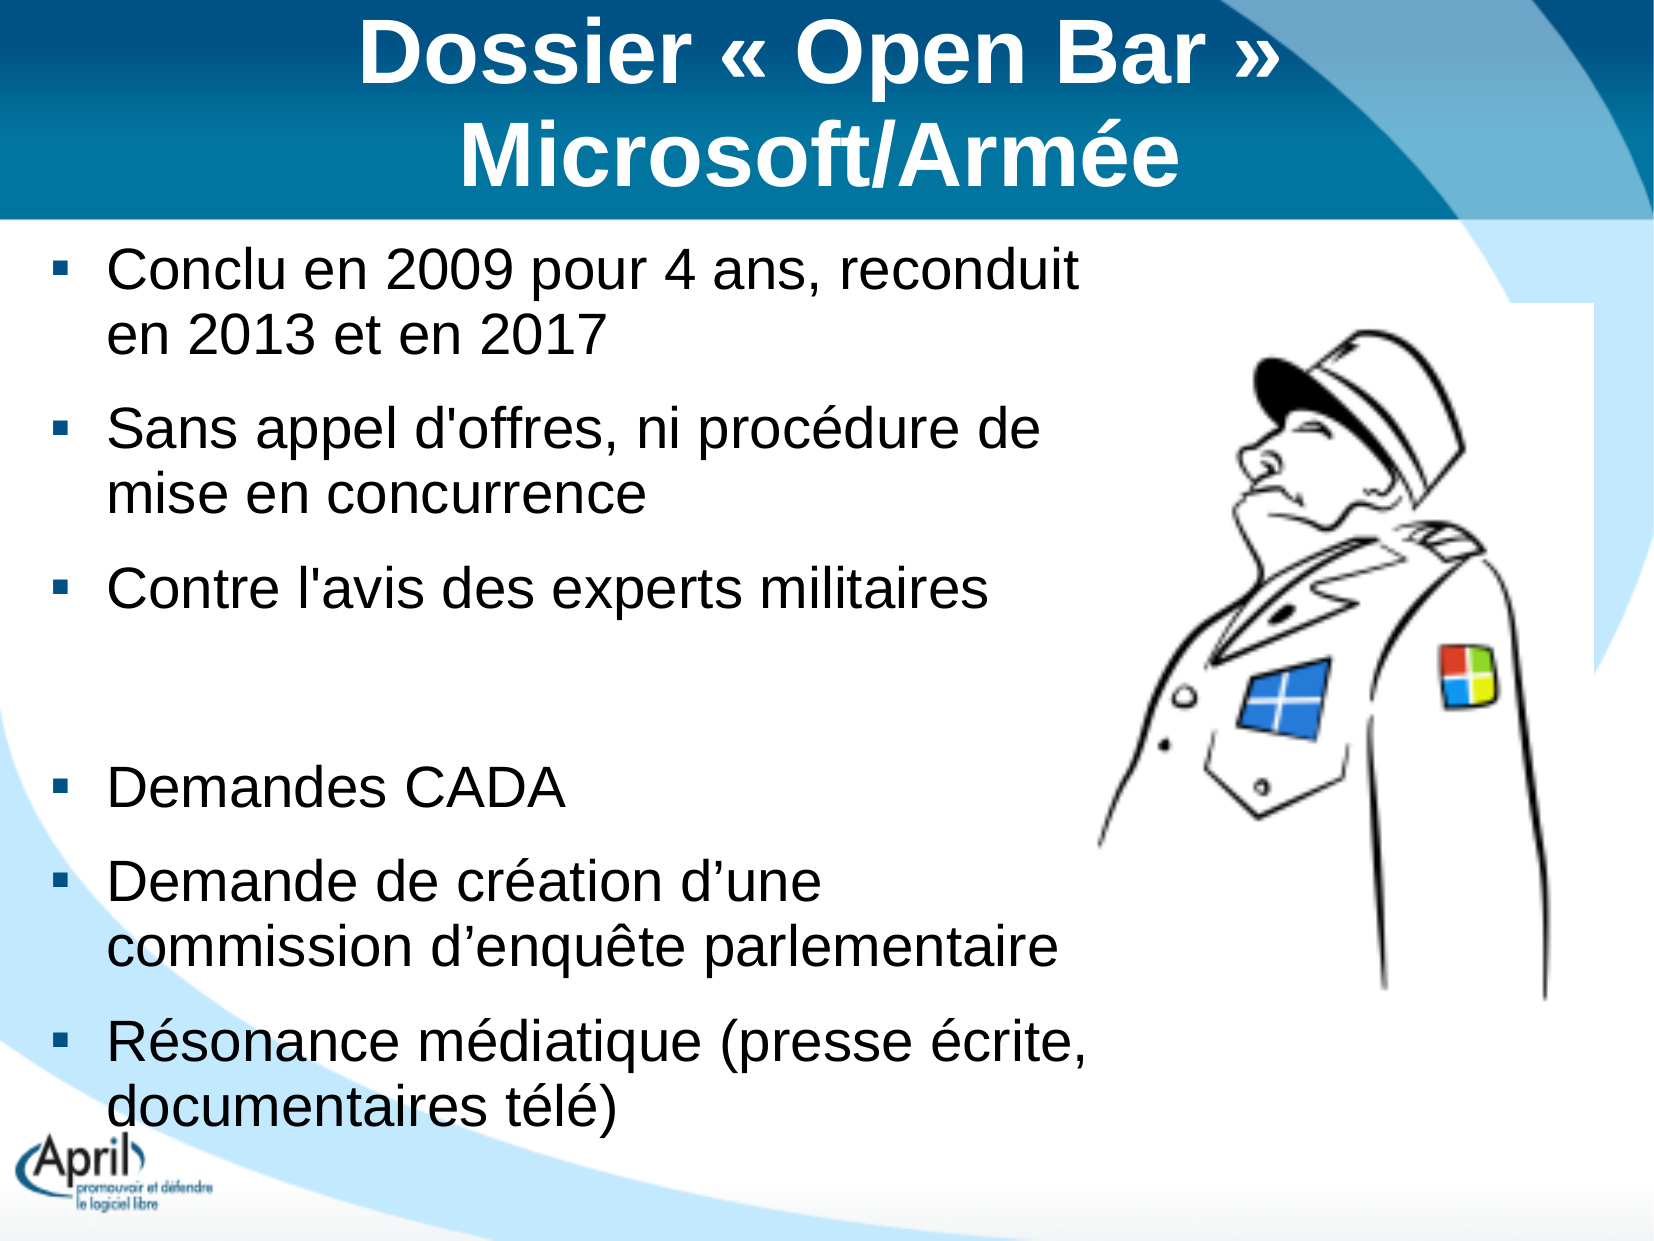

# Dossier « Open Bar » Microsoft/Armée
Conclu en 2009 pour 4 ans, reconduit en 2013 et en 2017
Sans appel d'offres, ni procédure de mise en concurrence
Contre l'avis des experts militaires
Demandes CADA
Demande de création d’une commission d’enquête parlementaire
Résonance médiatique (presse écrite, documentaires télé)